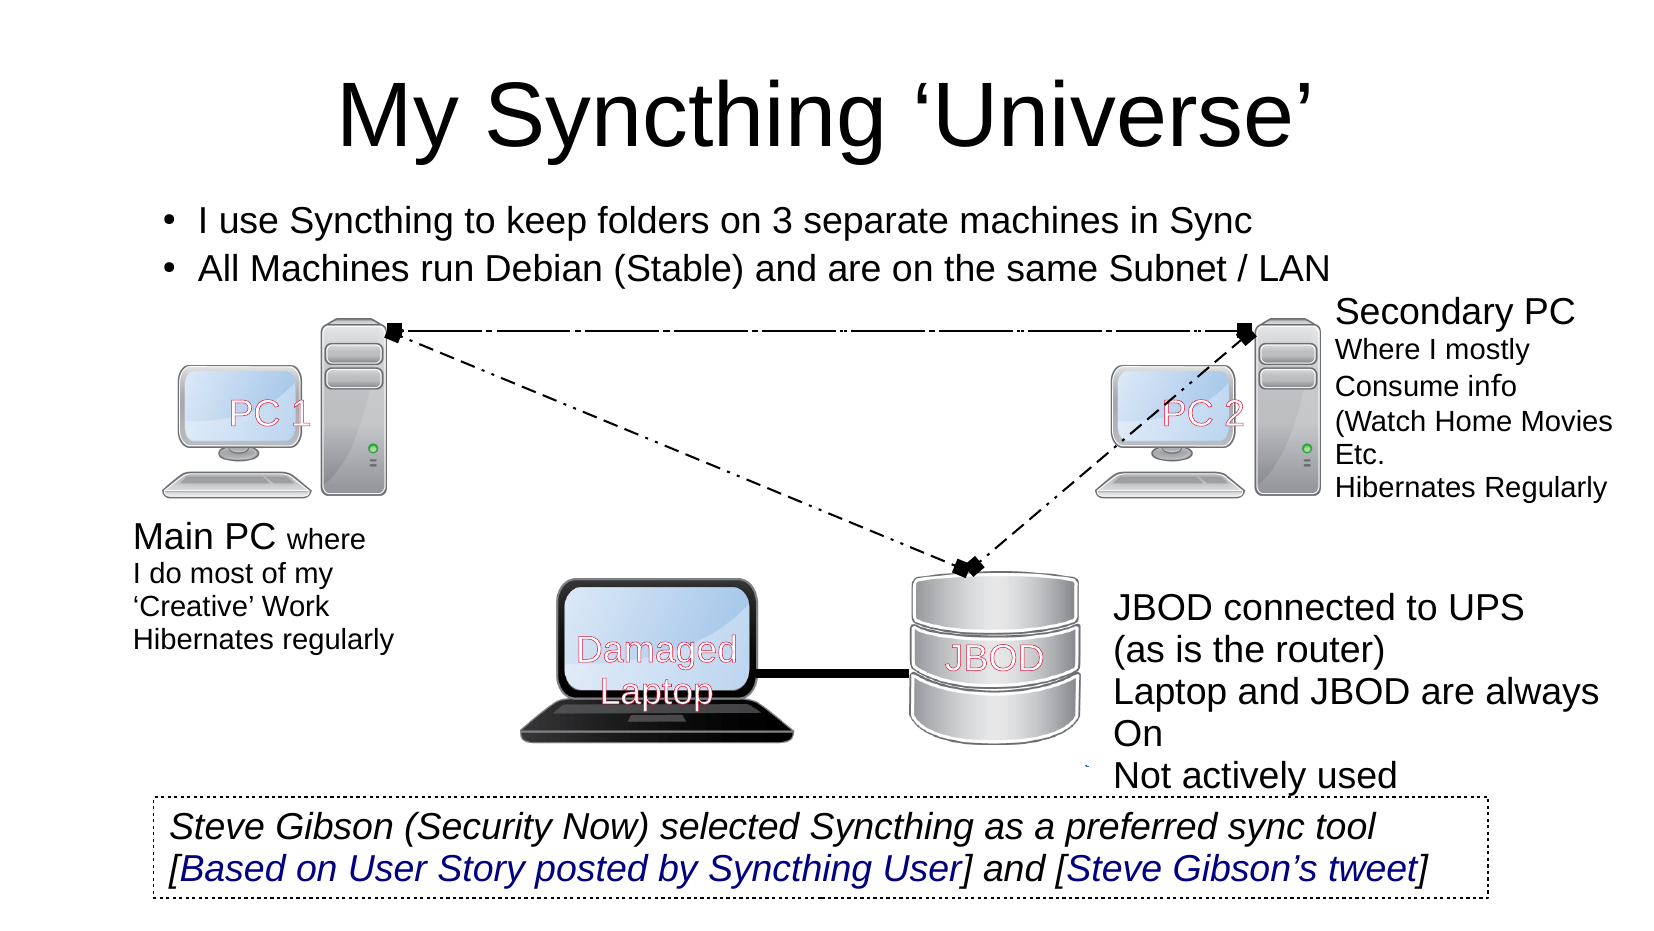

# My Syncthing ‘Universe’
I use Syncthing to keep folders on 3 separate machines in Sync
All Machines run Debian (Stable) and are on the same Subnet / LAN
Secondary PC
Where I mostly
Consume info
(Watch Home Movies Etc.
Hibernates Regularly
PC 1
PC 2
Main PC where
I do most of my
‘Creative’ Work
Hibernates regularly
Damaged
Laptop
JBOD
JBOD connected to UPS
(as is the router)
Laptop and JBOD are always
On
Not actively used
Steve Gibson (Security Now) selected Syncthing as a preferred sync tool
[Based on User Story posted by Syncthing User] and [Steve Gibson’s tweet]